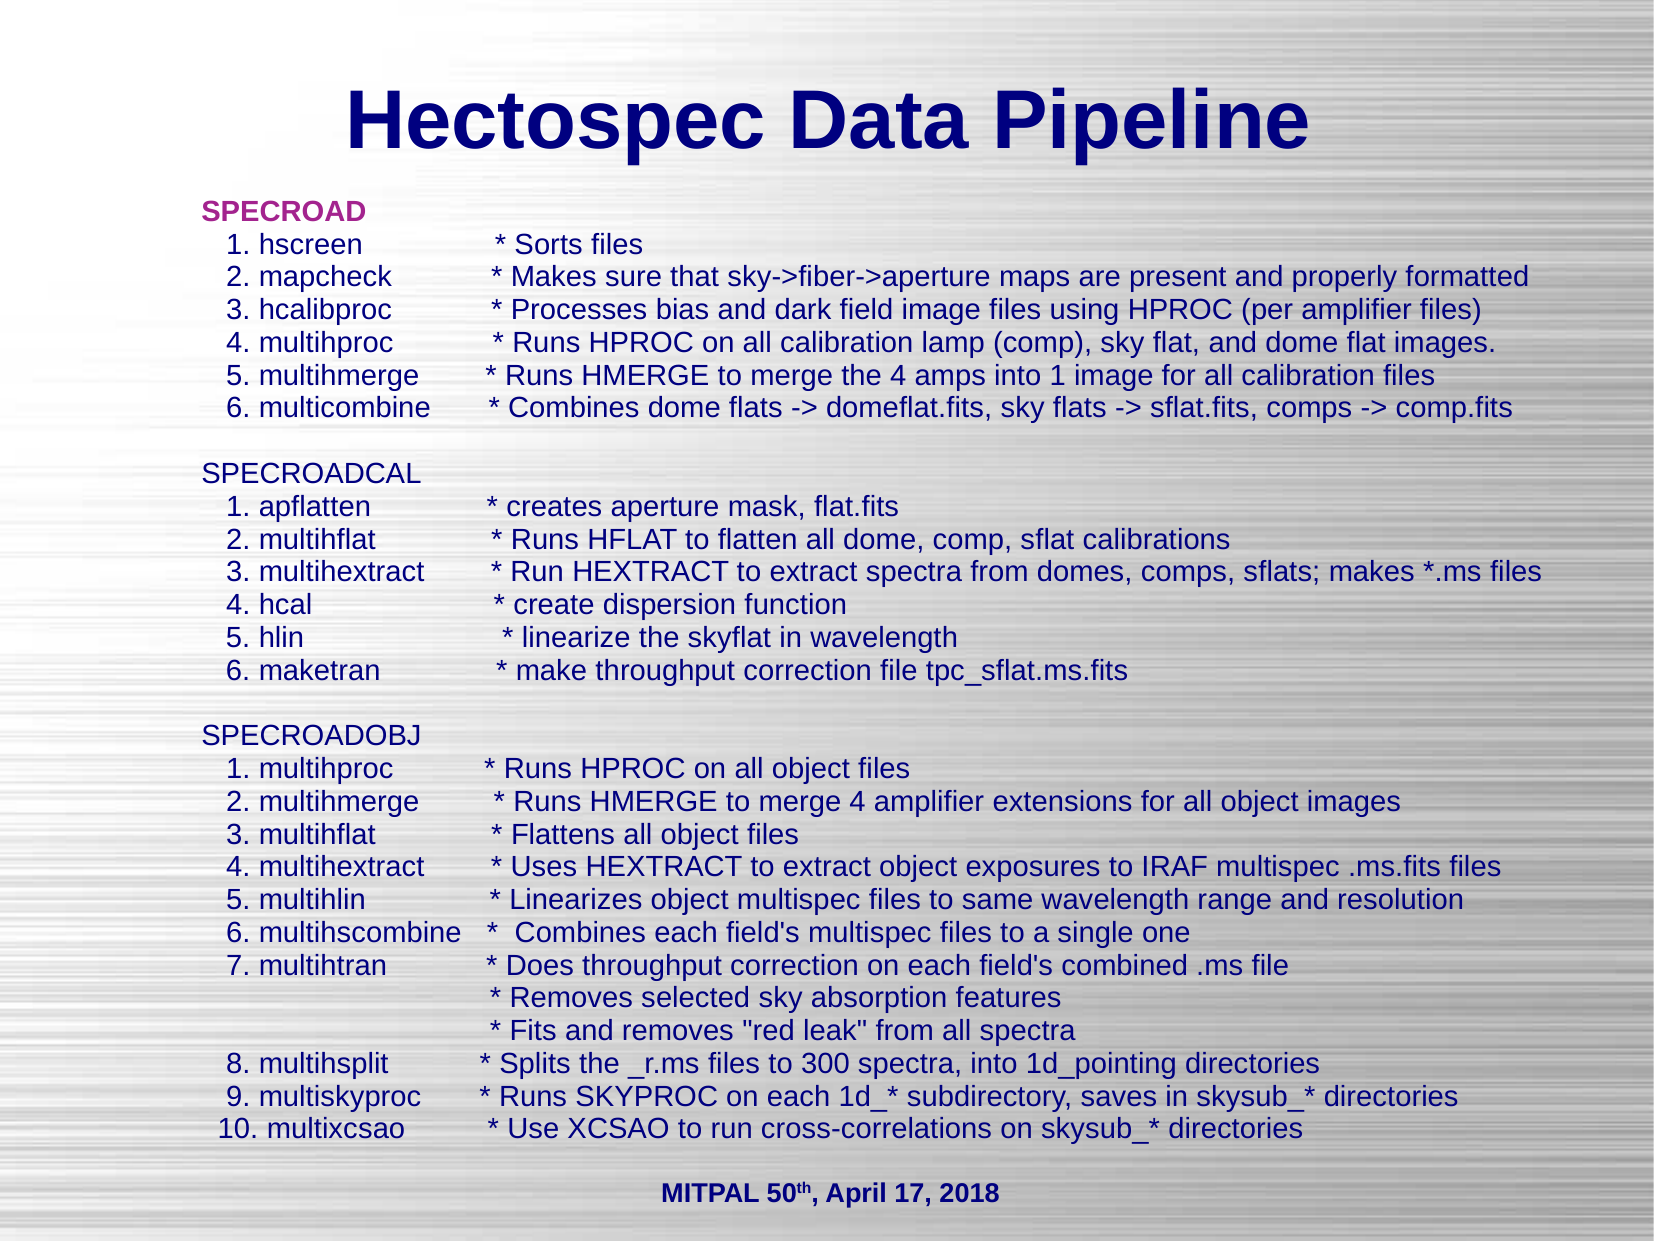

Hectospec Data Pipeline
SPECROAD
 1. hscreen * Sorts files
 2. mapcheck * Makes sure that sky->fiber->aperture maps are present and properly formatted
 3. hcalibproc * Processes bias and dark field image files using HPROC (per amplifier files)
 4. multihproc * Runs HPROC on all calibration lamp (comp), sky flat, and dome flat images.
 5. multihmerge * Runs HMERGE to merge the 4 amps into 1 image for all calibration files
 6. multicombine * Combines dome flats -> domeflat.fits, sky flats -> sflat.fits, comps -> comp.fits
SPECROADCAL
 1. apflatten * creates aperture mask, flat.fits
 2. multihflat * Runs HFLAT to flatten all dome, comp, sflat calibrations
 3. multihextract * Run HEXTRACT to extract spectra from domes, comps, sflats; makes *.ms files
 4. hcal * create dispersion function
 5. hlin * linearize the skyflat in wavelength
 6. maketran * make throughput correction file tpc_sflat.ms.fits
SPECROADOBJ
 1. multihproc * Runs HPROC on all object files
 2. multihmerge * Runs HMERGE to merge 4 amplifier extensions for all object images
 3. multihflat * Flattens all object files
 4. multihextract * Uses HEXTRACT to extract object exposures to IRAF multispec .ms.fits files
 5. multihlin * Linearizes object multispec files to same wavelength range and resolution
 6. multihscombine * Combines each field's multispec files to a single one
 7. multihtran * Does throughput correction on each field's combined .ms file
 * Removes selected sky absorption features
 * Fits and removes "red leak" from all spectra
 8. multihsplit * Splits the _r.ms files to 300 spectra, into 1d_pointing directories
 9. multiskyproc * Runs SKYPROC on each 1d_* subdirectory, saves in skysub_* directories
 10. multixcsao * Use XCSAO to run cross-correlations on skysub_* directories
MITPAL 50th, April 17, 2018